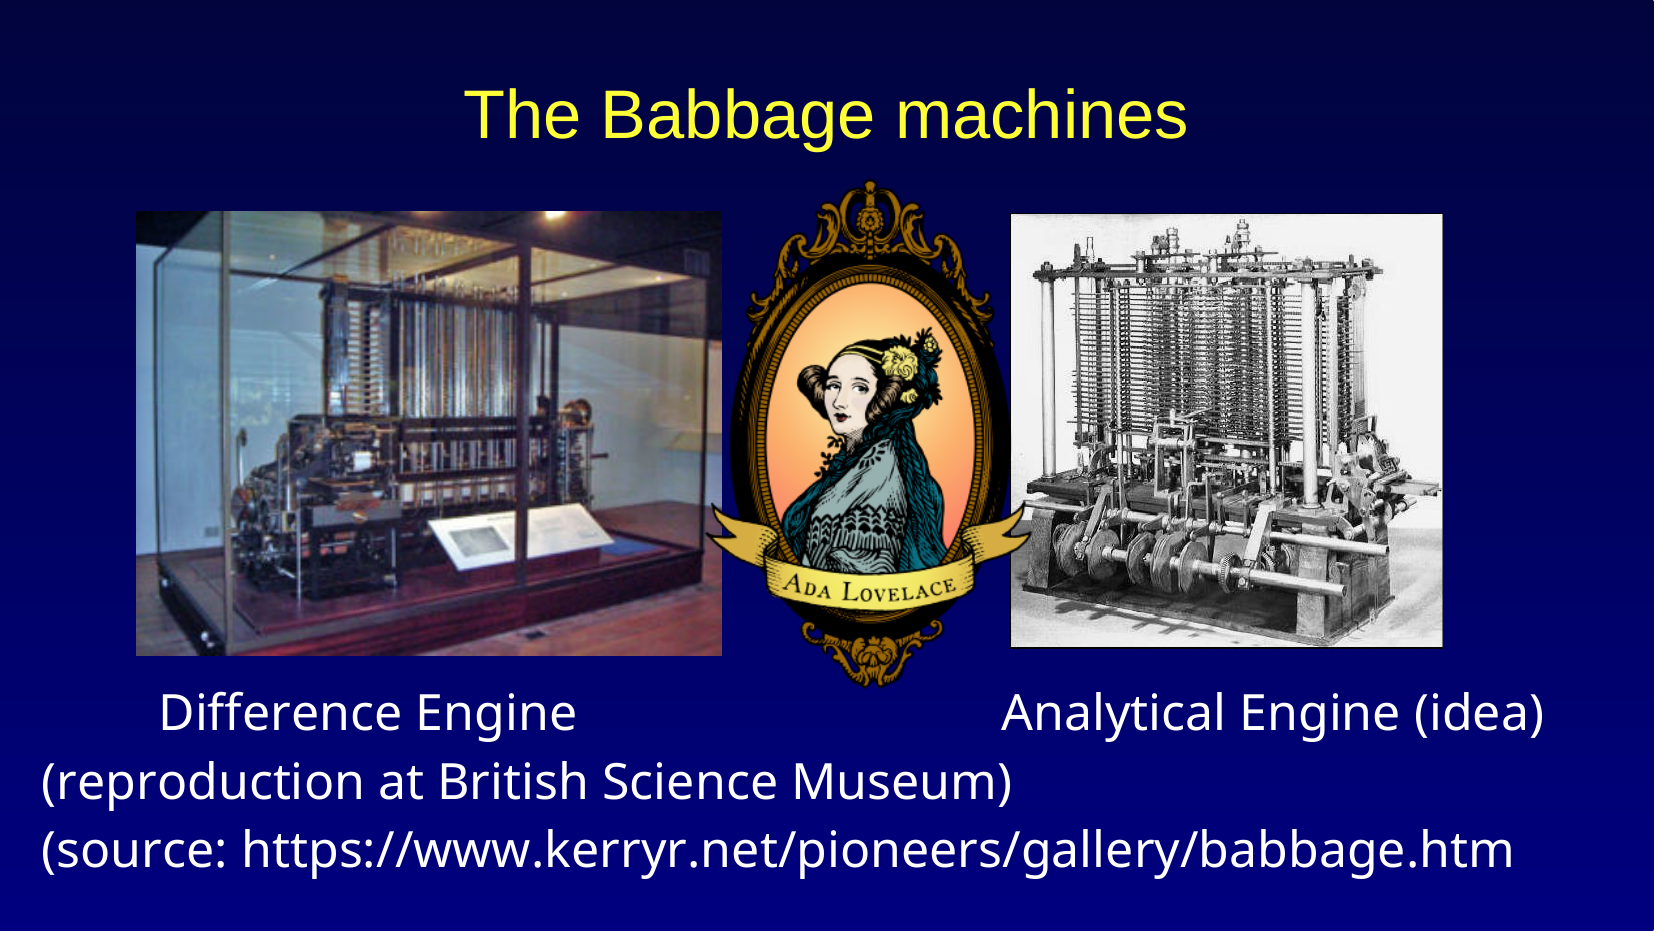

# The Babbage machines
 Difference Engine 		 			Analytical Engine (idea)
(reproduction at British Science Museum)
(source: https://www.kerryr.net/pioneers/gallery/babbage.htm